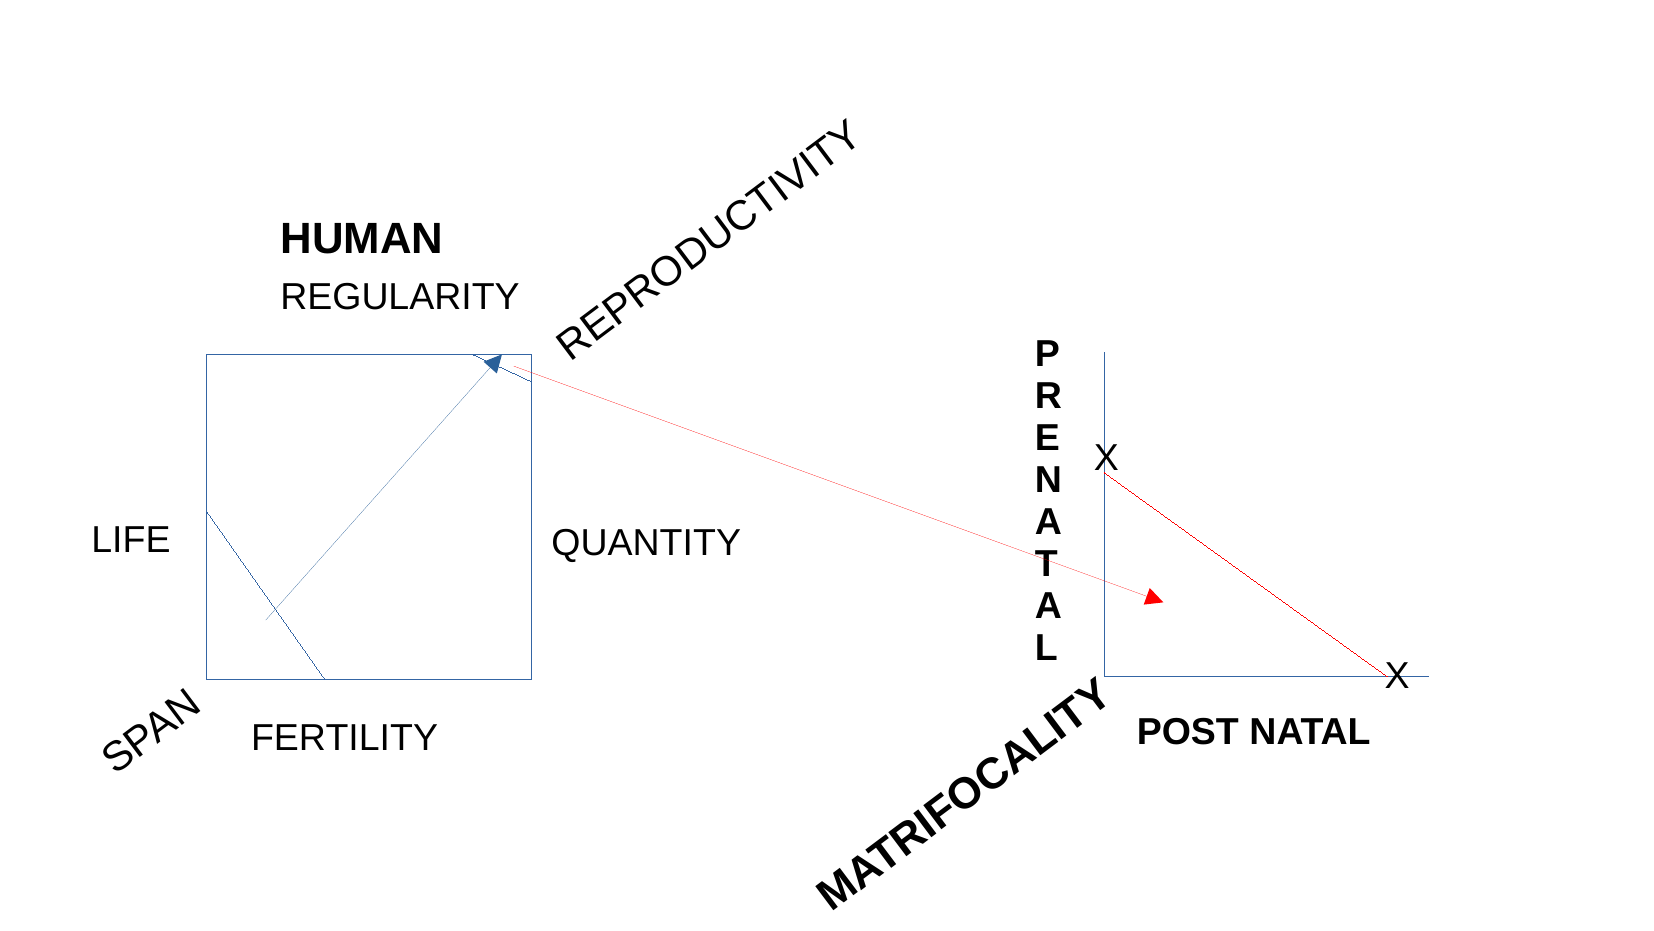

REPRODUCTIVITY
HUMAN
REGULARITY
PRENATAL
X
LIFE
QUANTITY
SPAN
X
POST NATAL
FERTILITY
MATRIFOCALITY